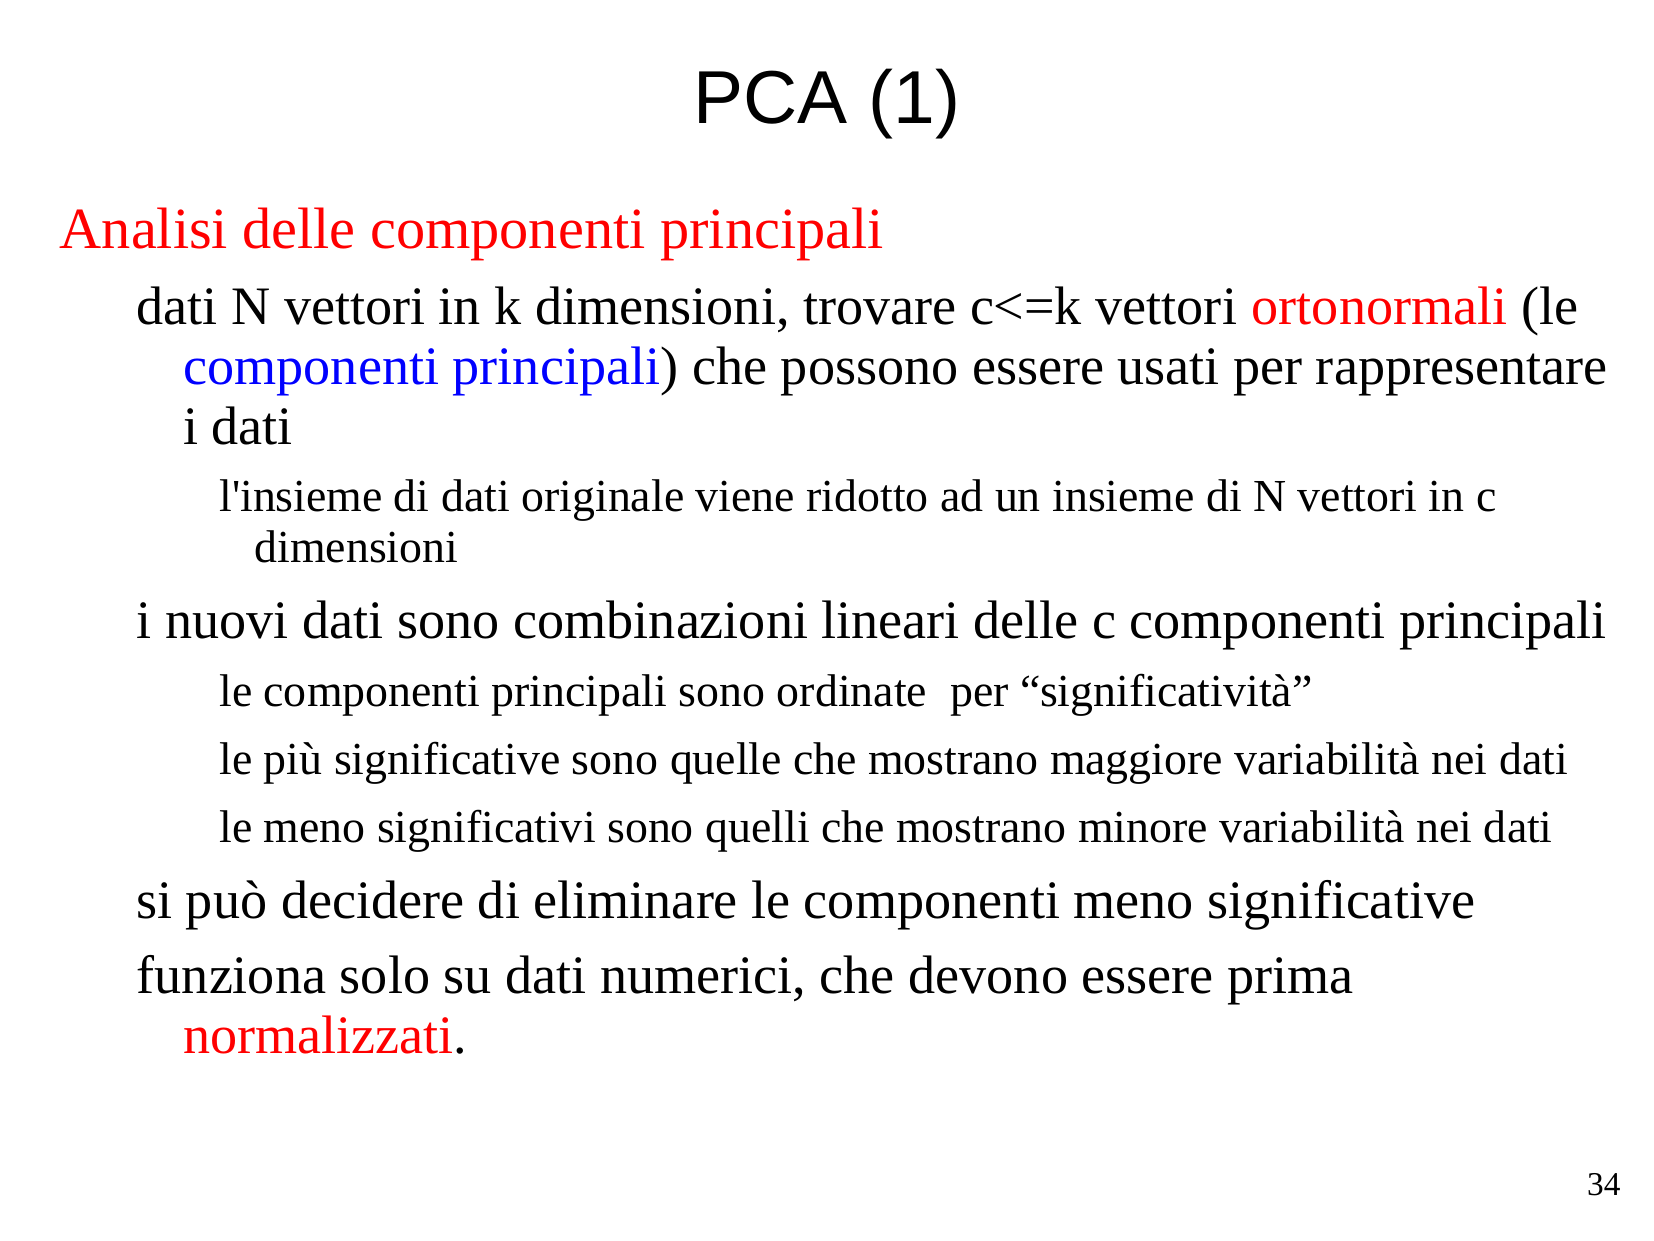

# PCA (1)
Analisi delle componenti principali
dati N vettori in k dimensioni, trovare c<=k vettori ortonormali (le componenti principali) che possono essere usati per rappresentare i dati
l'insieme di dati originale viene ridotto ad un insieme di N vettori in c dimensioni
i nuovi dati sono combinazioni lineari delle c componenti principali
le componenti principali sono ordinate per “significatività”
le più significative sono quelle che mostrano maggiore variabilità nei dati
le meno significativi sono quelli che mostrano minore variabilità nei dati
si può decidere di eliminare le componenti meno significative
funziona solo su dati numerici, che devono essere prima normalizzati.